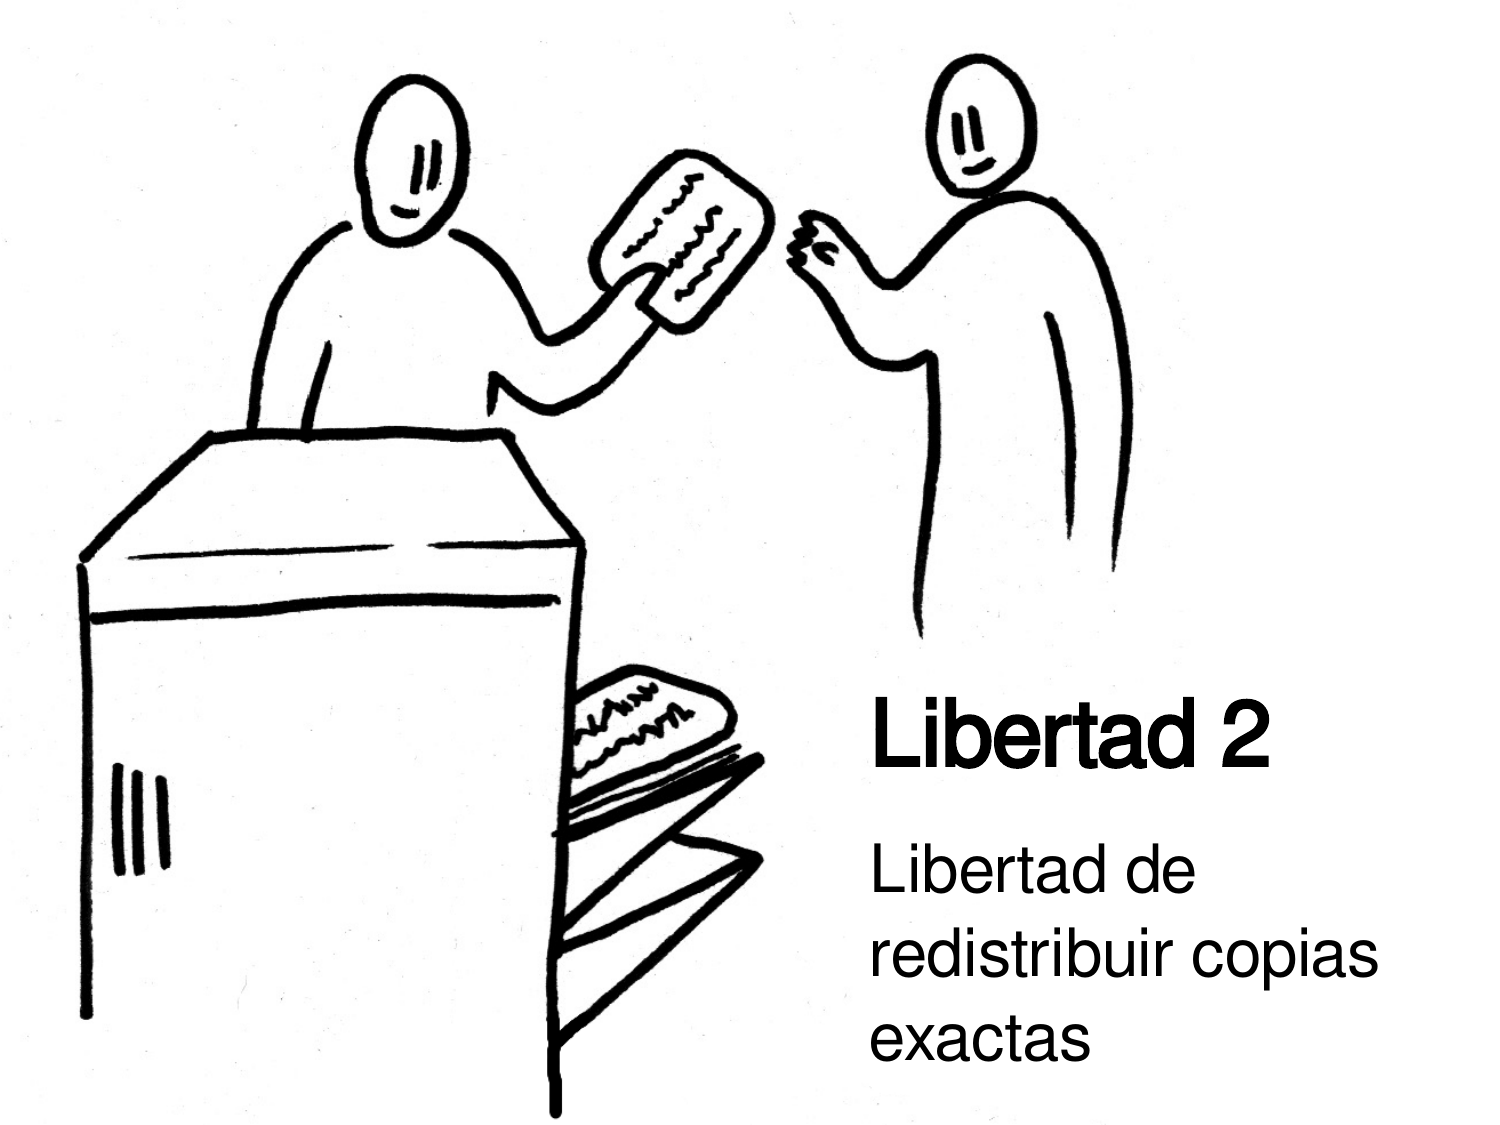

Libertad 2
Libertad de redistribuir copias exactas